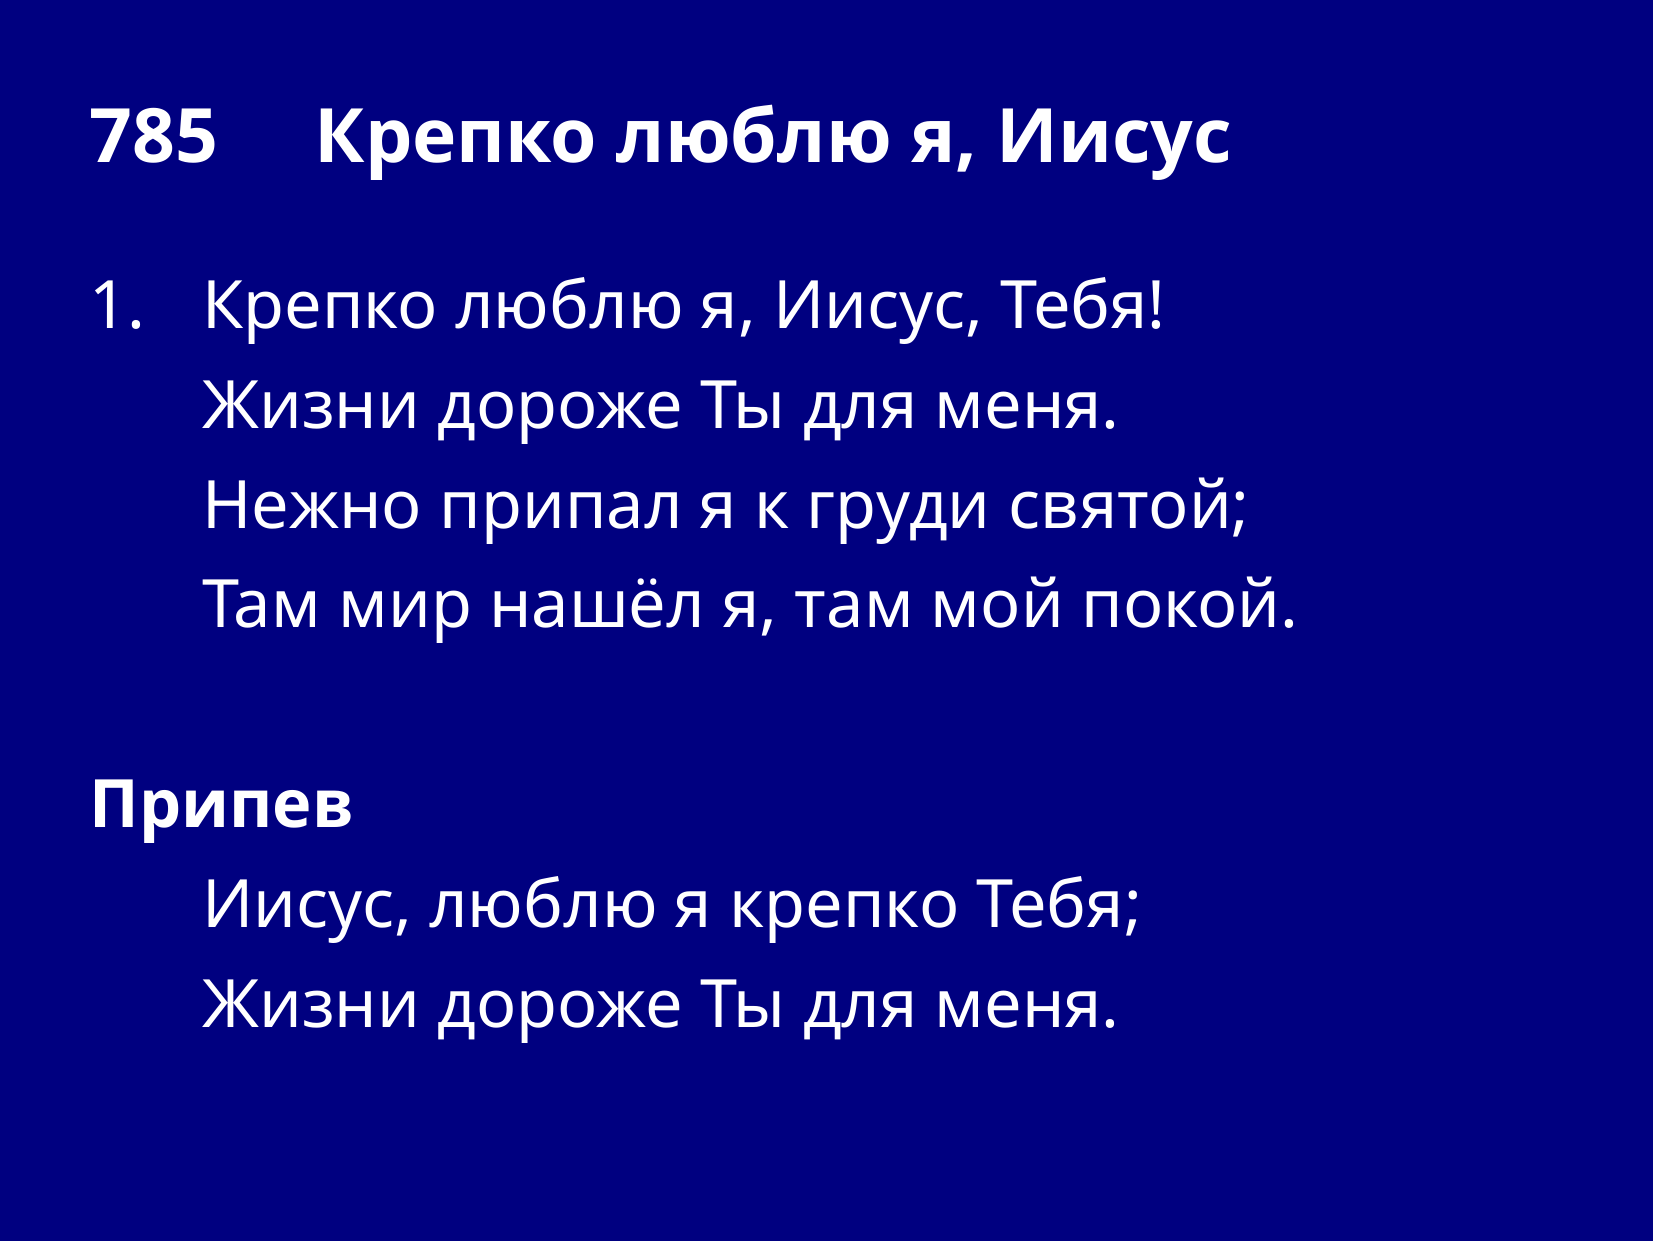

785	Крепко люблю я, Иисус
1.	Крепко люблю я, Иисус, Тебя!
	Жизни дороже Ты для меня.
	Нежно припал я к груди святой;
	Там мир нашёл я, там мой покой.
Припев
	Иисус, люблю я крепко Тебя;
	Жизни дороже Ты для меня.